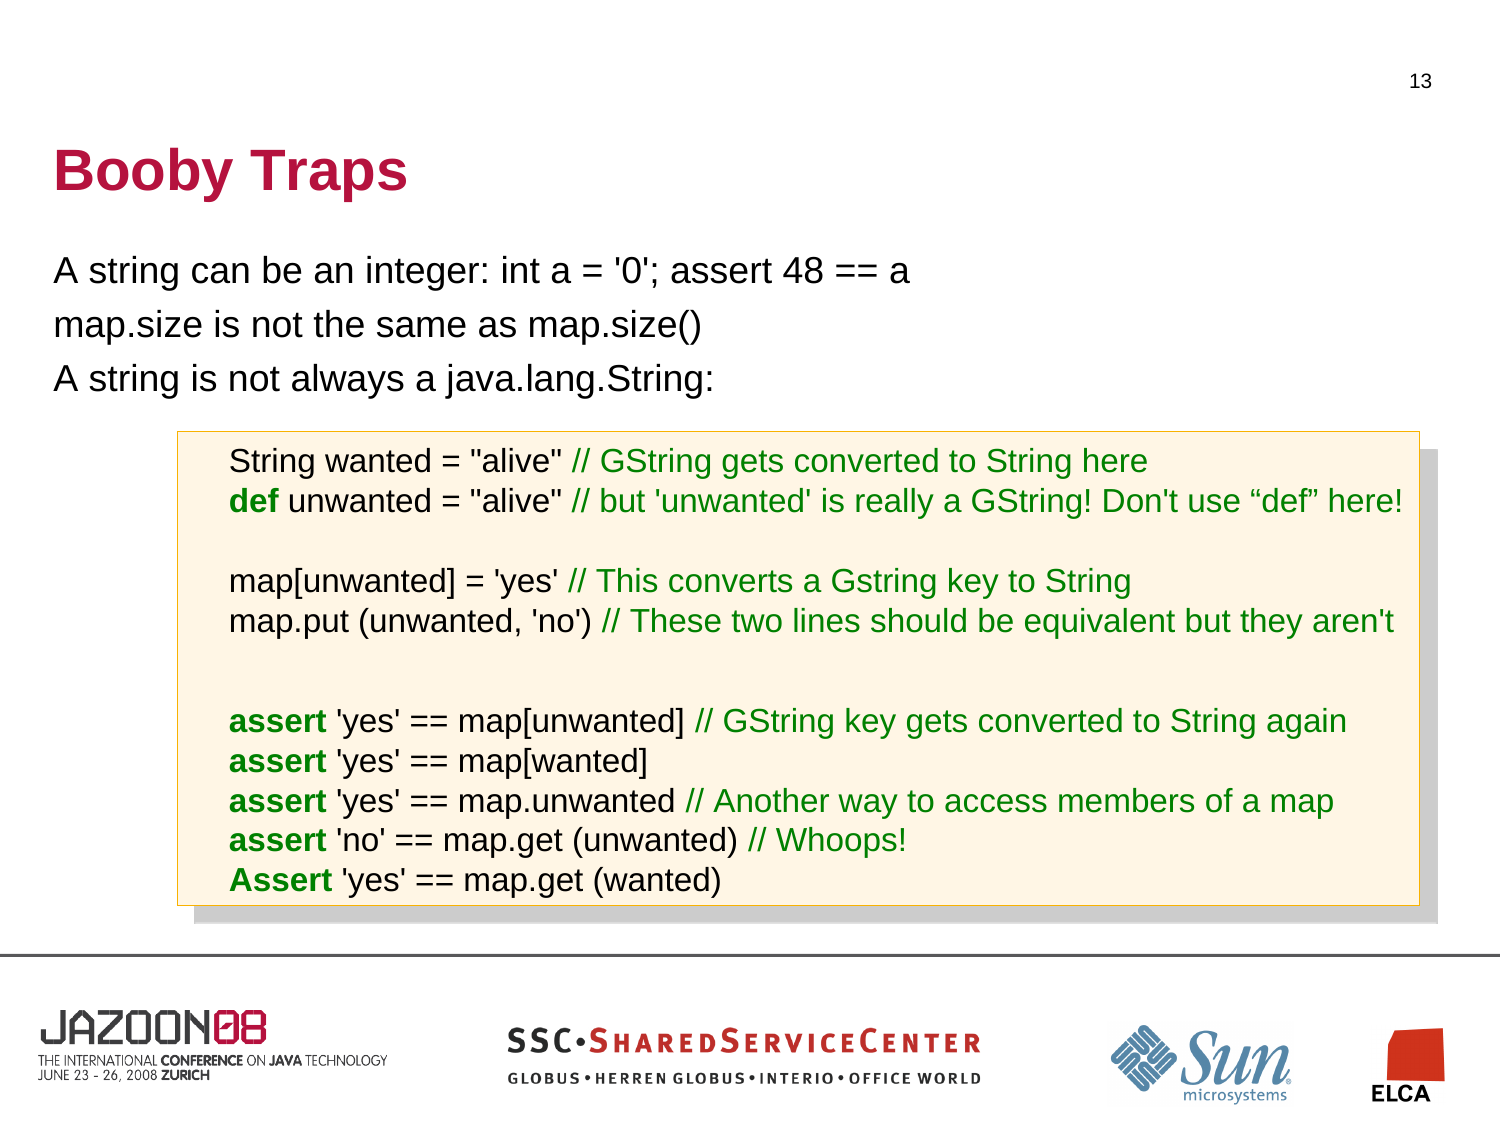

13
# Booby Traps
A string can be an integer: int a = '0'; assert 48 == a
map.size is not the same as map.size()
A string is not always a java.lang.String:
 String wanted = "alive" // GString gets converted to String here
 def unwanted = "alive" // but 'unwanted' is really a GString! Don't use “def” here!
 map[unwanted] = 'yes' // This converts a Gstring key to String
 map.put (unwanted, 'no') // These two lines should be equivalent but they aren't
 assert 'yes' == map[unwanted] // GString key gets converted to String again
 assert 'yes' == map[wanted]
 assert 'yes' == map.unwanted // Another way to access members of a map
 assert 'no' == map.get (unwanted) // Whoops!
 Assert 'yes' == map.get (wanted)